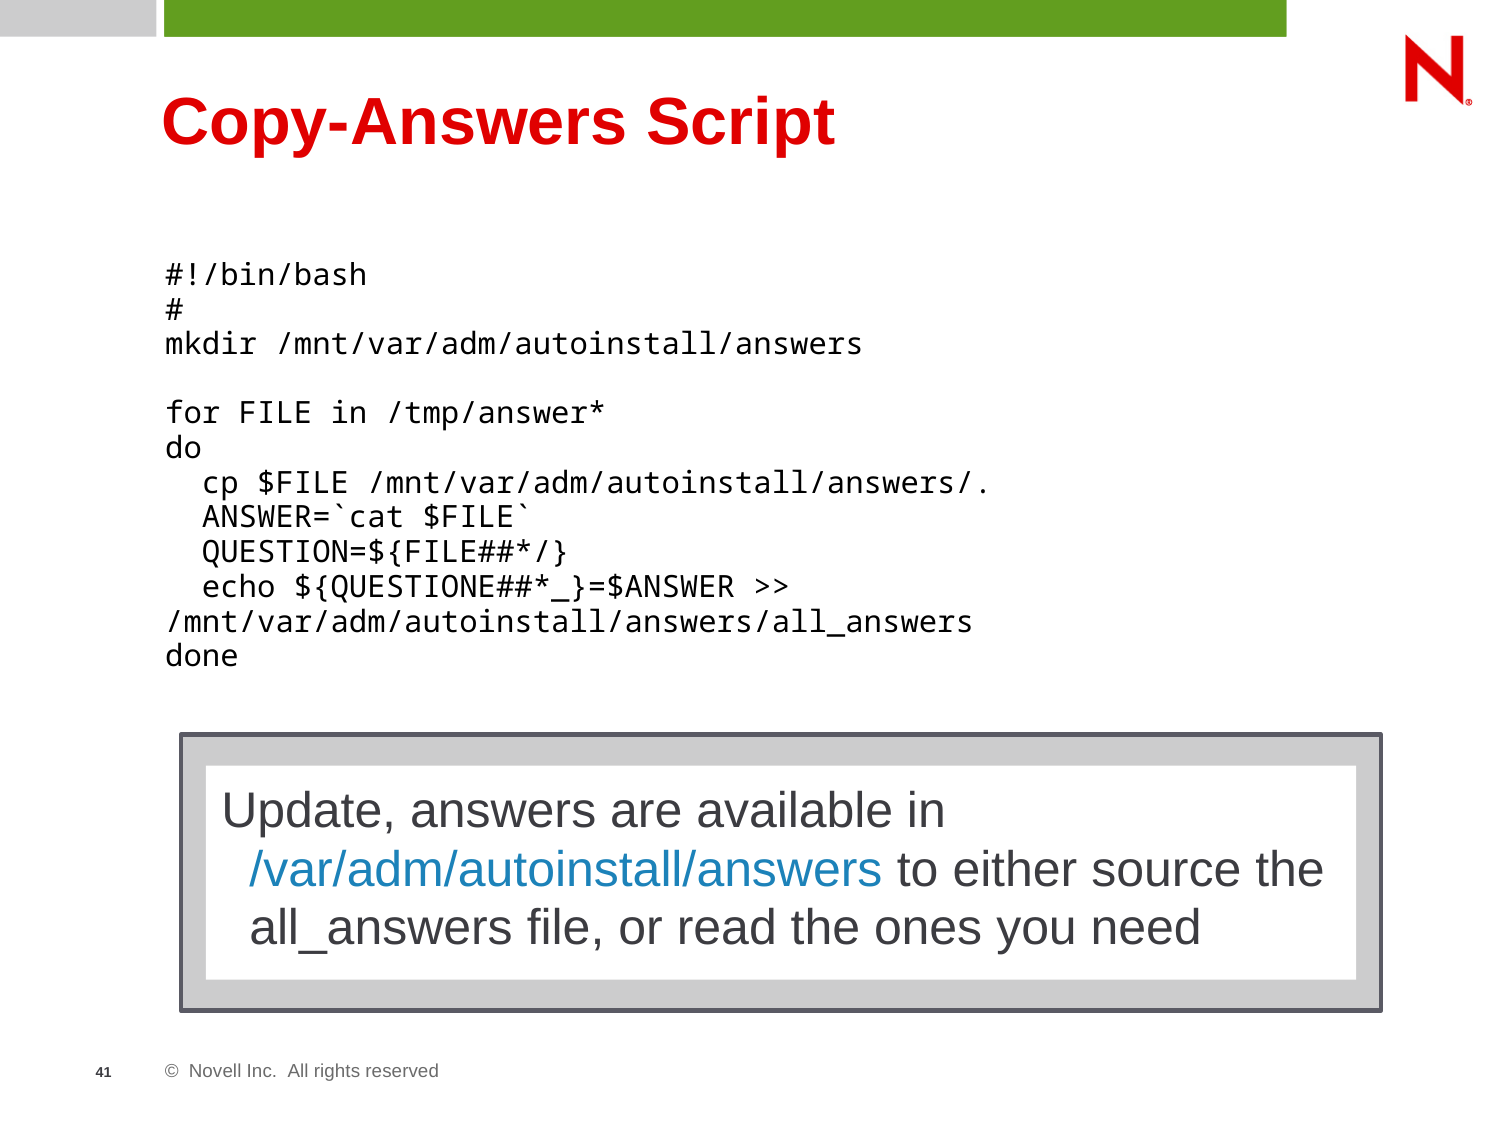

# Copy-Answers Script
Update, answers are available in /var/adm/autoinstall/answers to either source the all_answers file, or read the ones you need